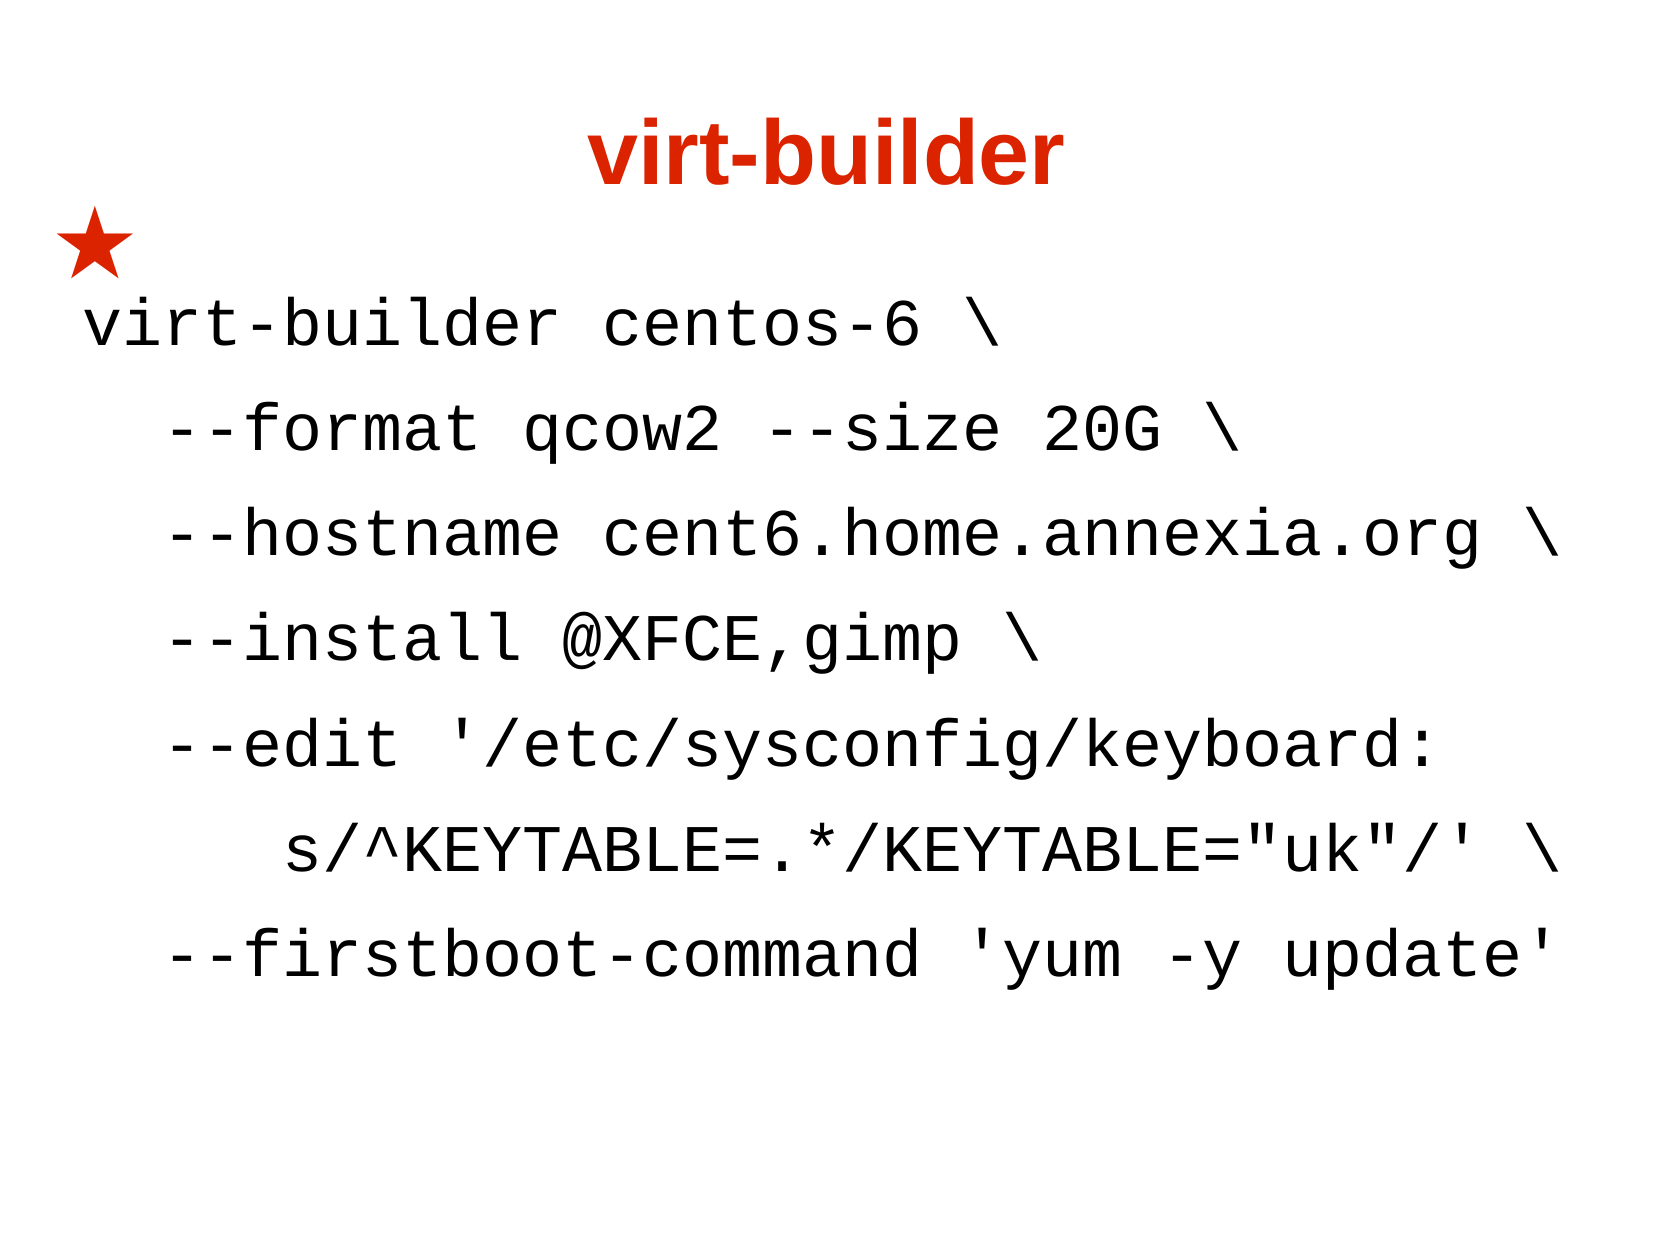

# virt-builder
★
virt-builder centos-6 \
 --format qcow2 --size 20G \
 --hostname cent6.home.annexia.org \
 --install @XFCE,gimp \
 --edit '/etc/sysconfig/keyboard:
 s/^KEYTABLE=.*/KEYTABLE="uk"/' \
 --firstboot-command 'yum -y update'